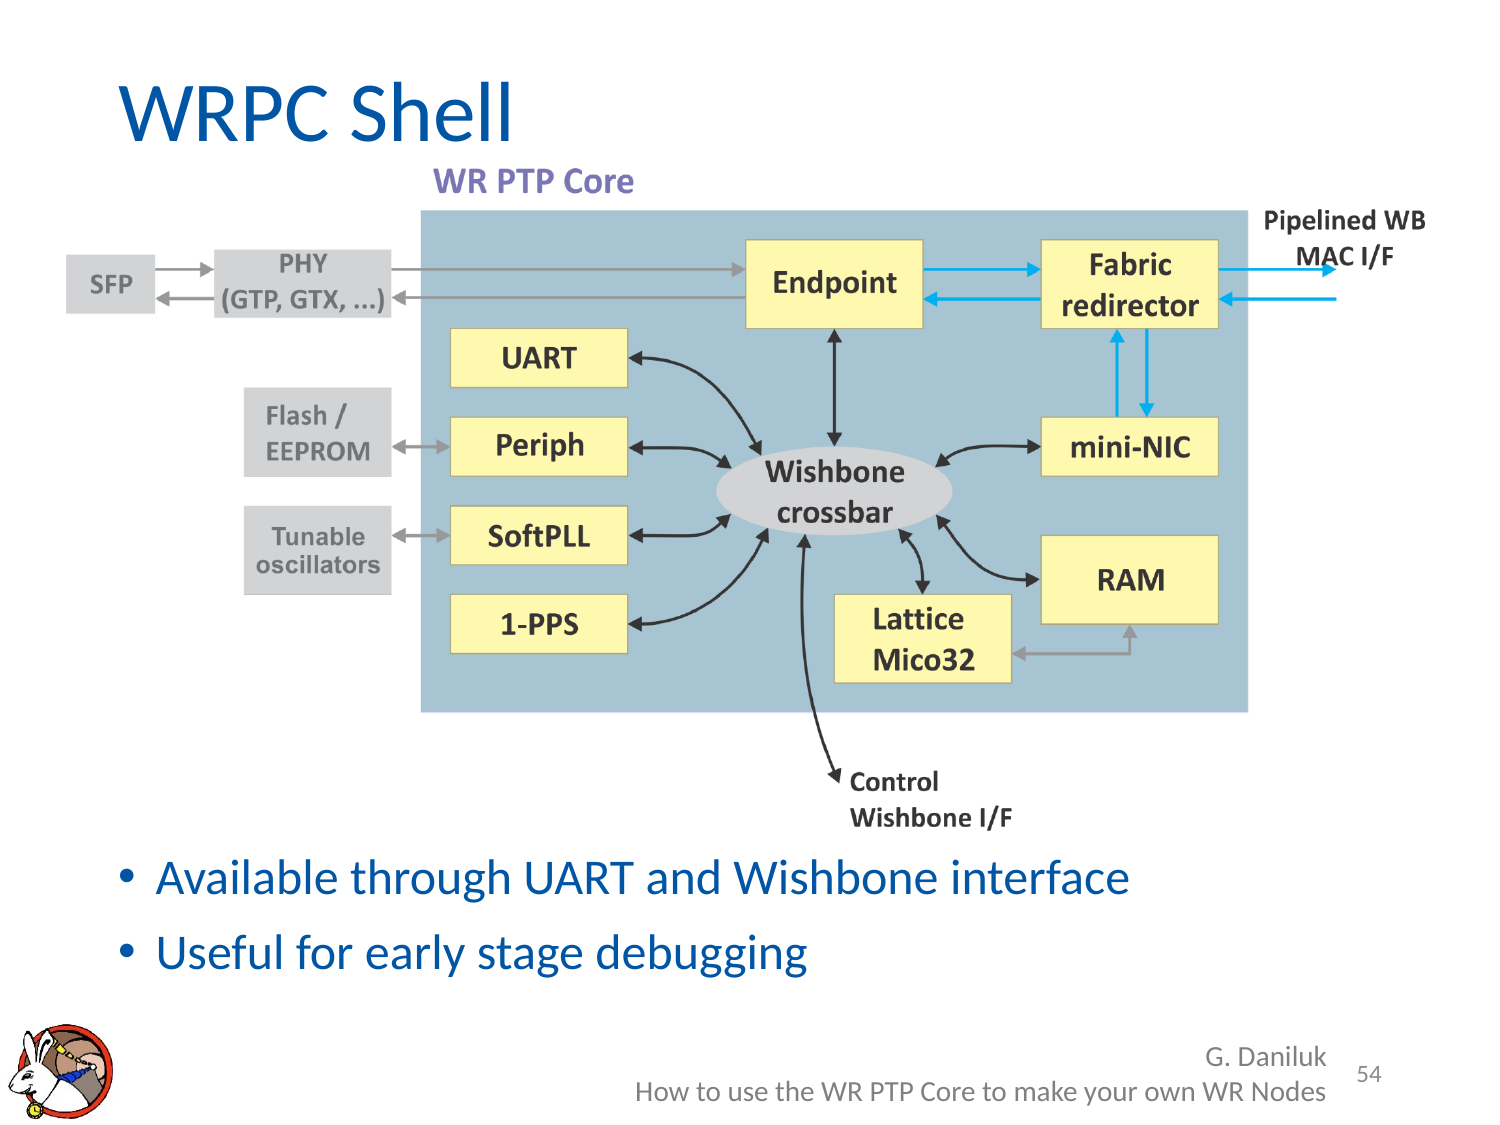

# WRPC Shell
Available through UART and Wishbone interface
Useful for early stage debugging
G. Daniluk
How to use the WR PTP Core to make your own WR Nodes